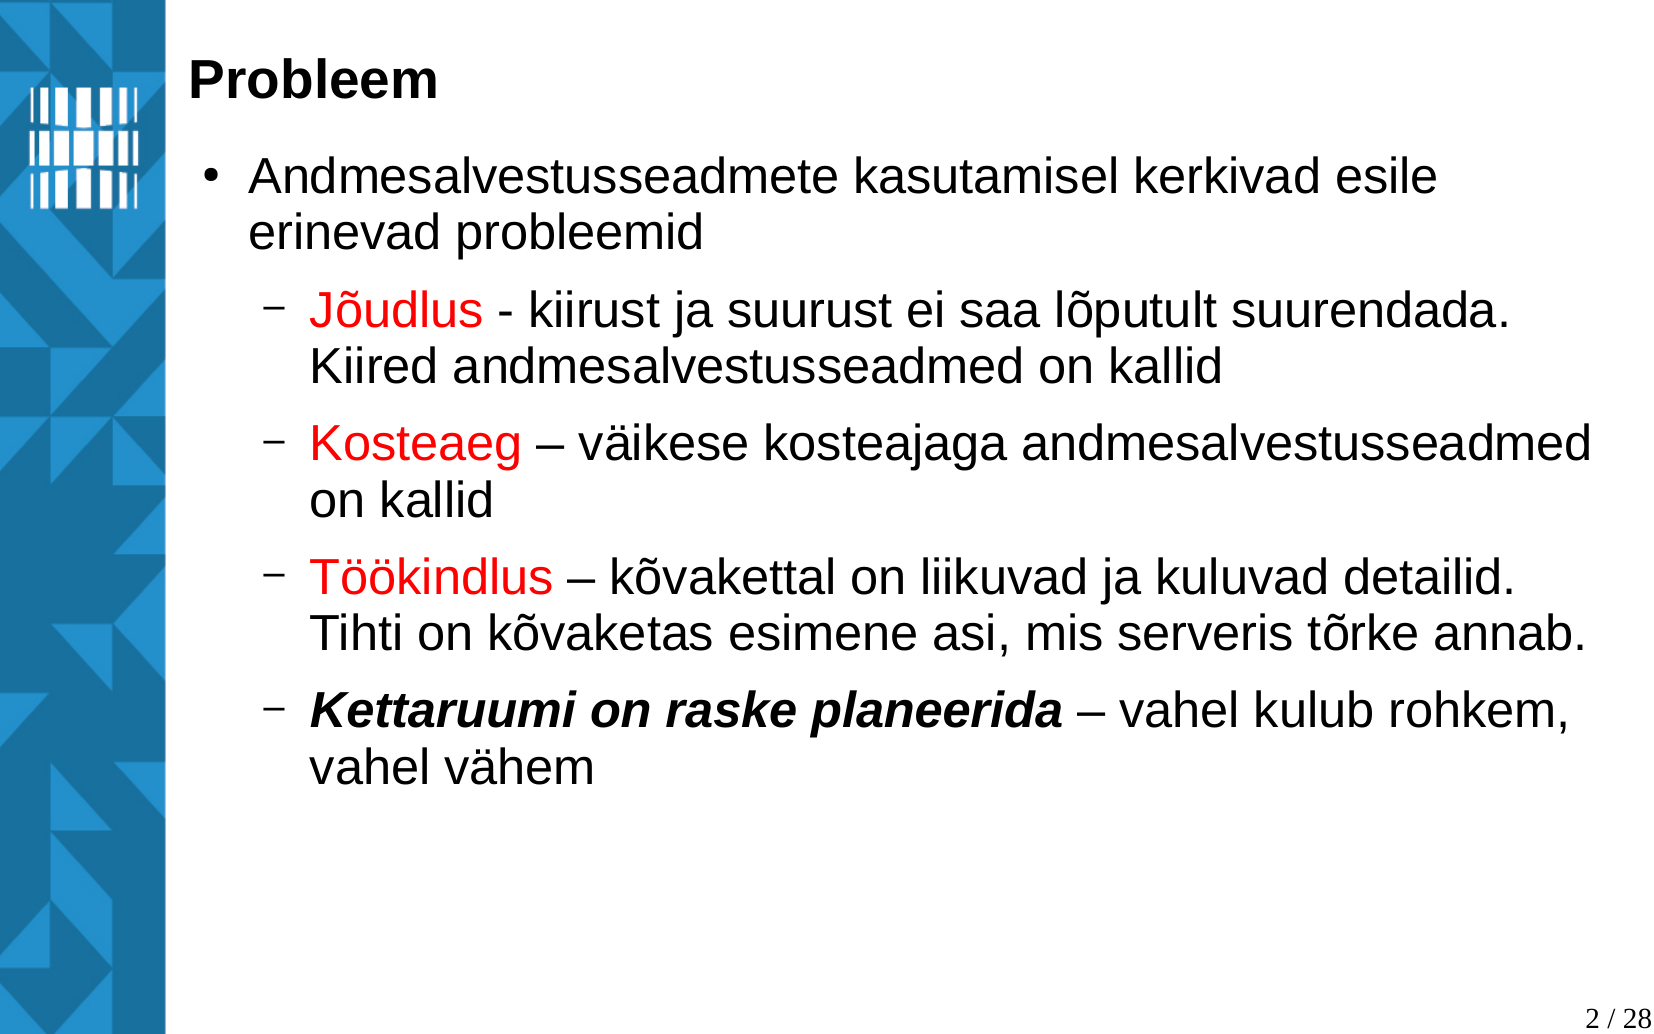

# Probleem
Andmesalvestusseadmete kasutamisel kerkivad esile erinevad probleemid
Jõudlus - kiirust ja suurust ei saa lõputult suurendada. Kiired andmesalvestusseadmed on kallid
Kosteaeg – väikese kosteajaga andmesalvestusseadmed on kallid
Töökindlus – kõvakettal on liikuvad ja kuluvad detailid. Tihti on kõvaketas esimene asi, mis serveris tõrke annab.
Kettaruumi on raske planeerida – vahel kulub rohkem, vahel vähem
2